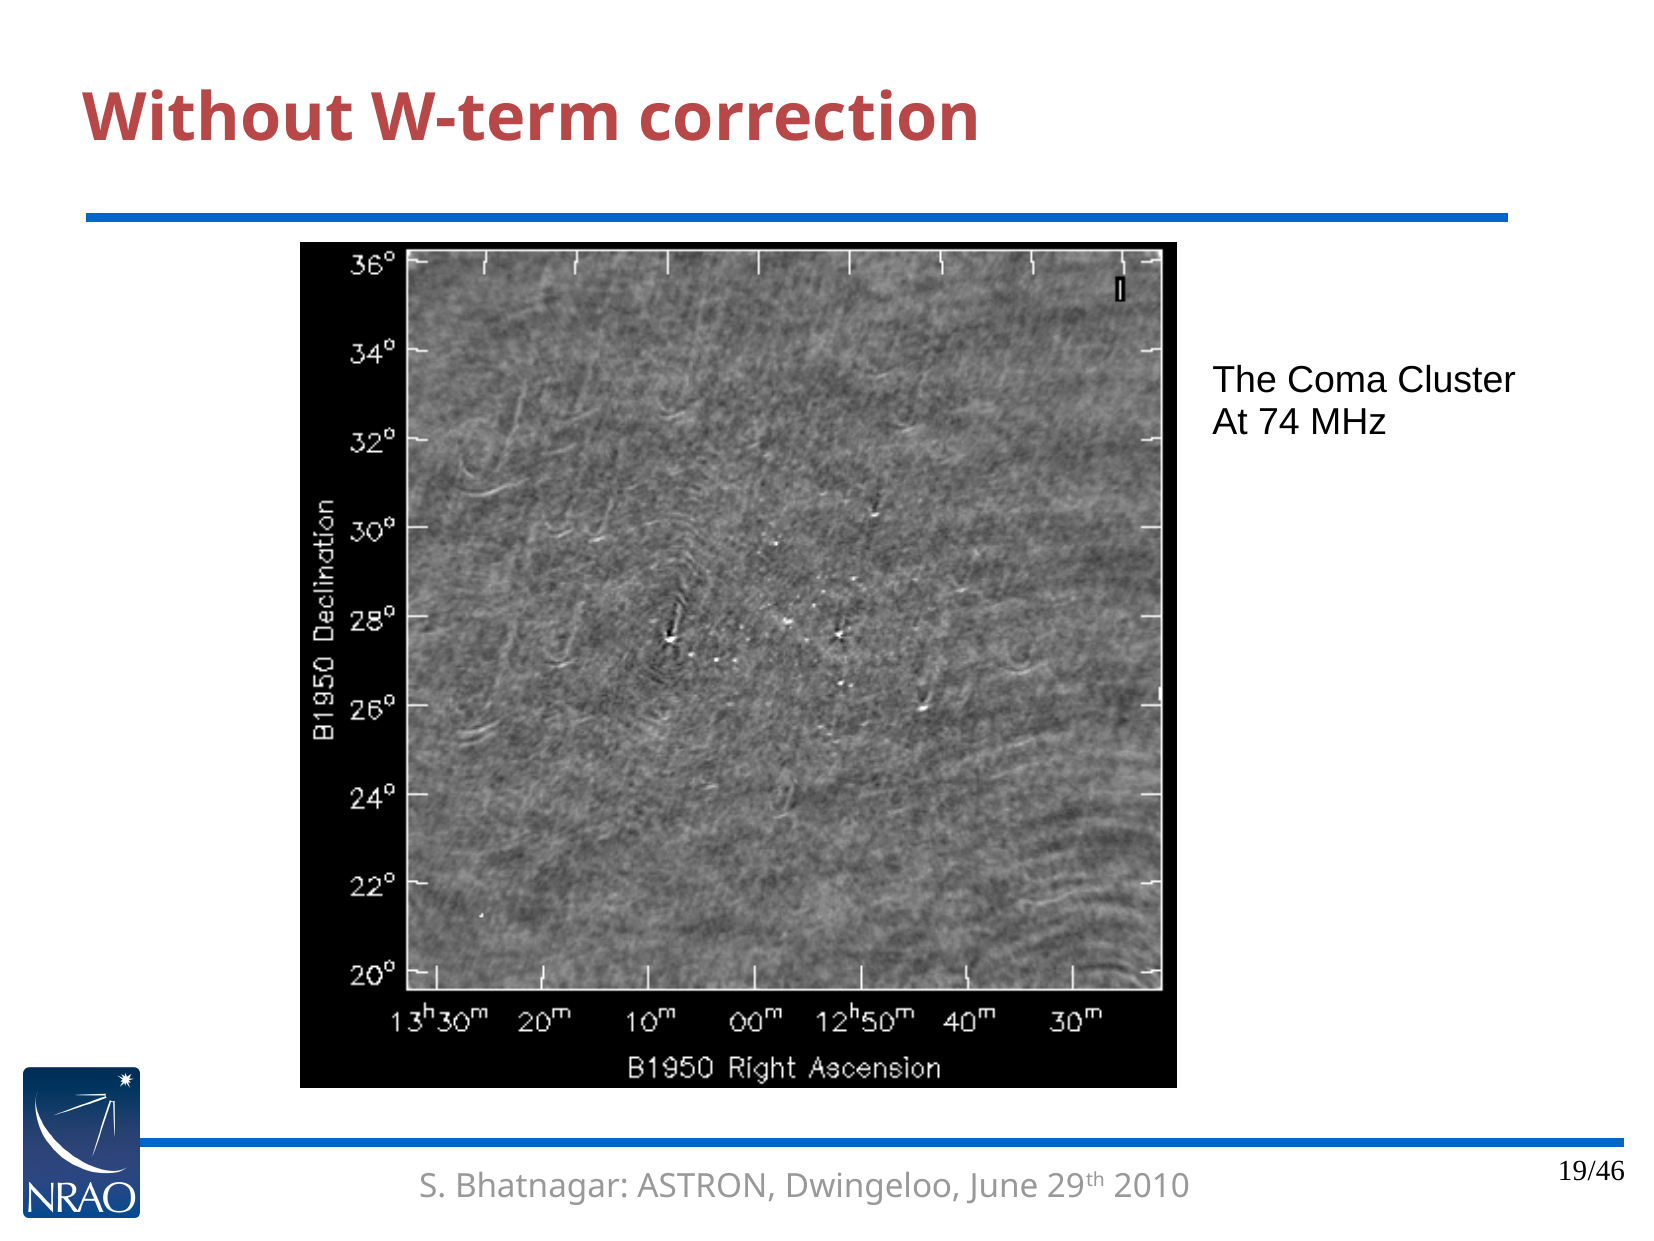

# Without W-term correction
The Coma Cluster
At 74 MHz
19